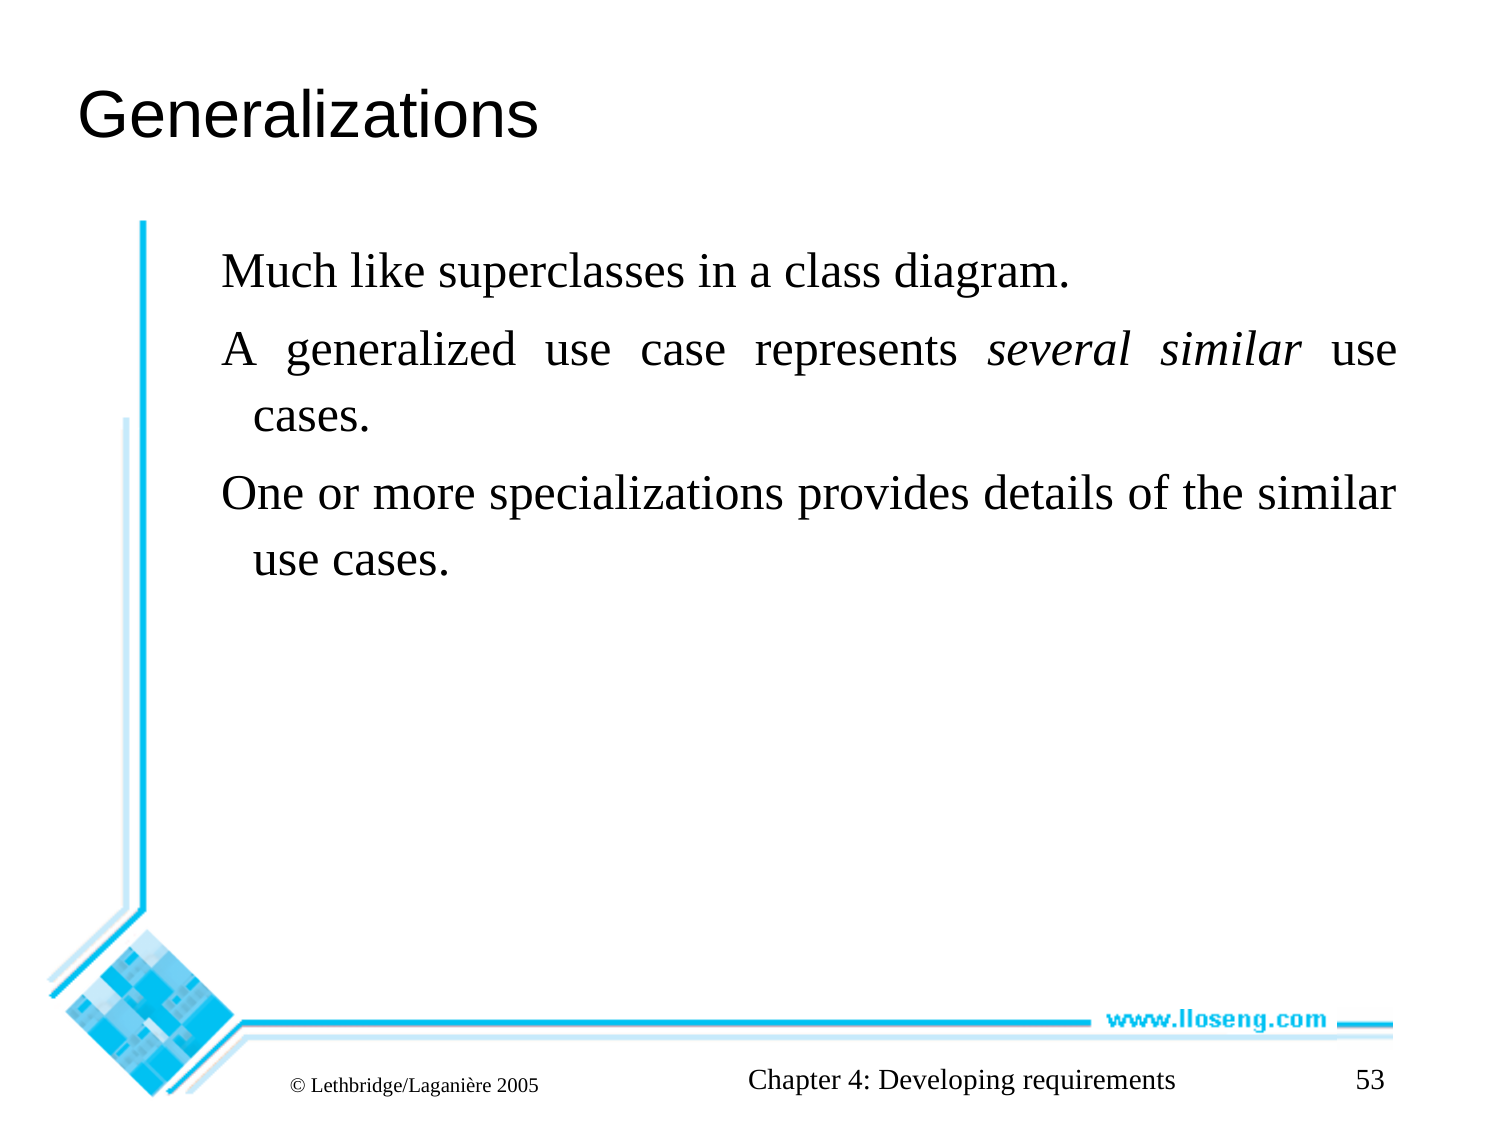

# Generalizations
Much like superclasses in a class diagram.
A generalized use case represents several similar use cases.
One or more specializations provides details of the similar use cases.
Chapter 4: Developing requirements
© Lethbridge/Laganière 2005